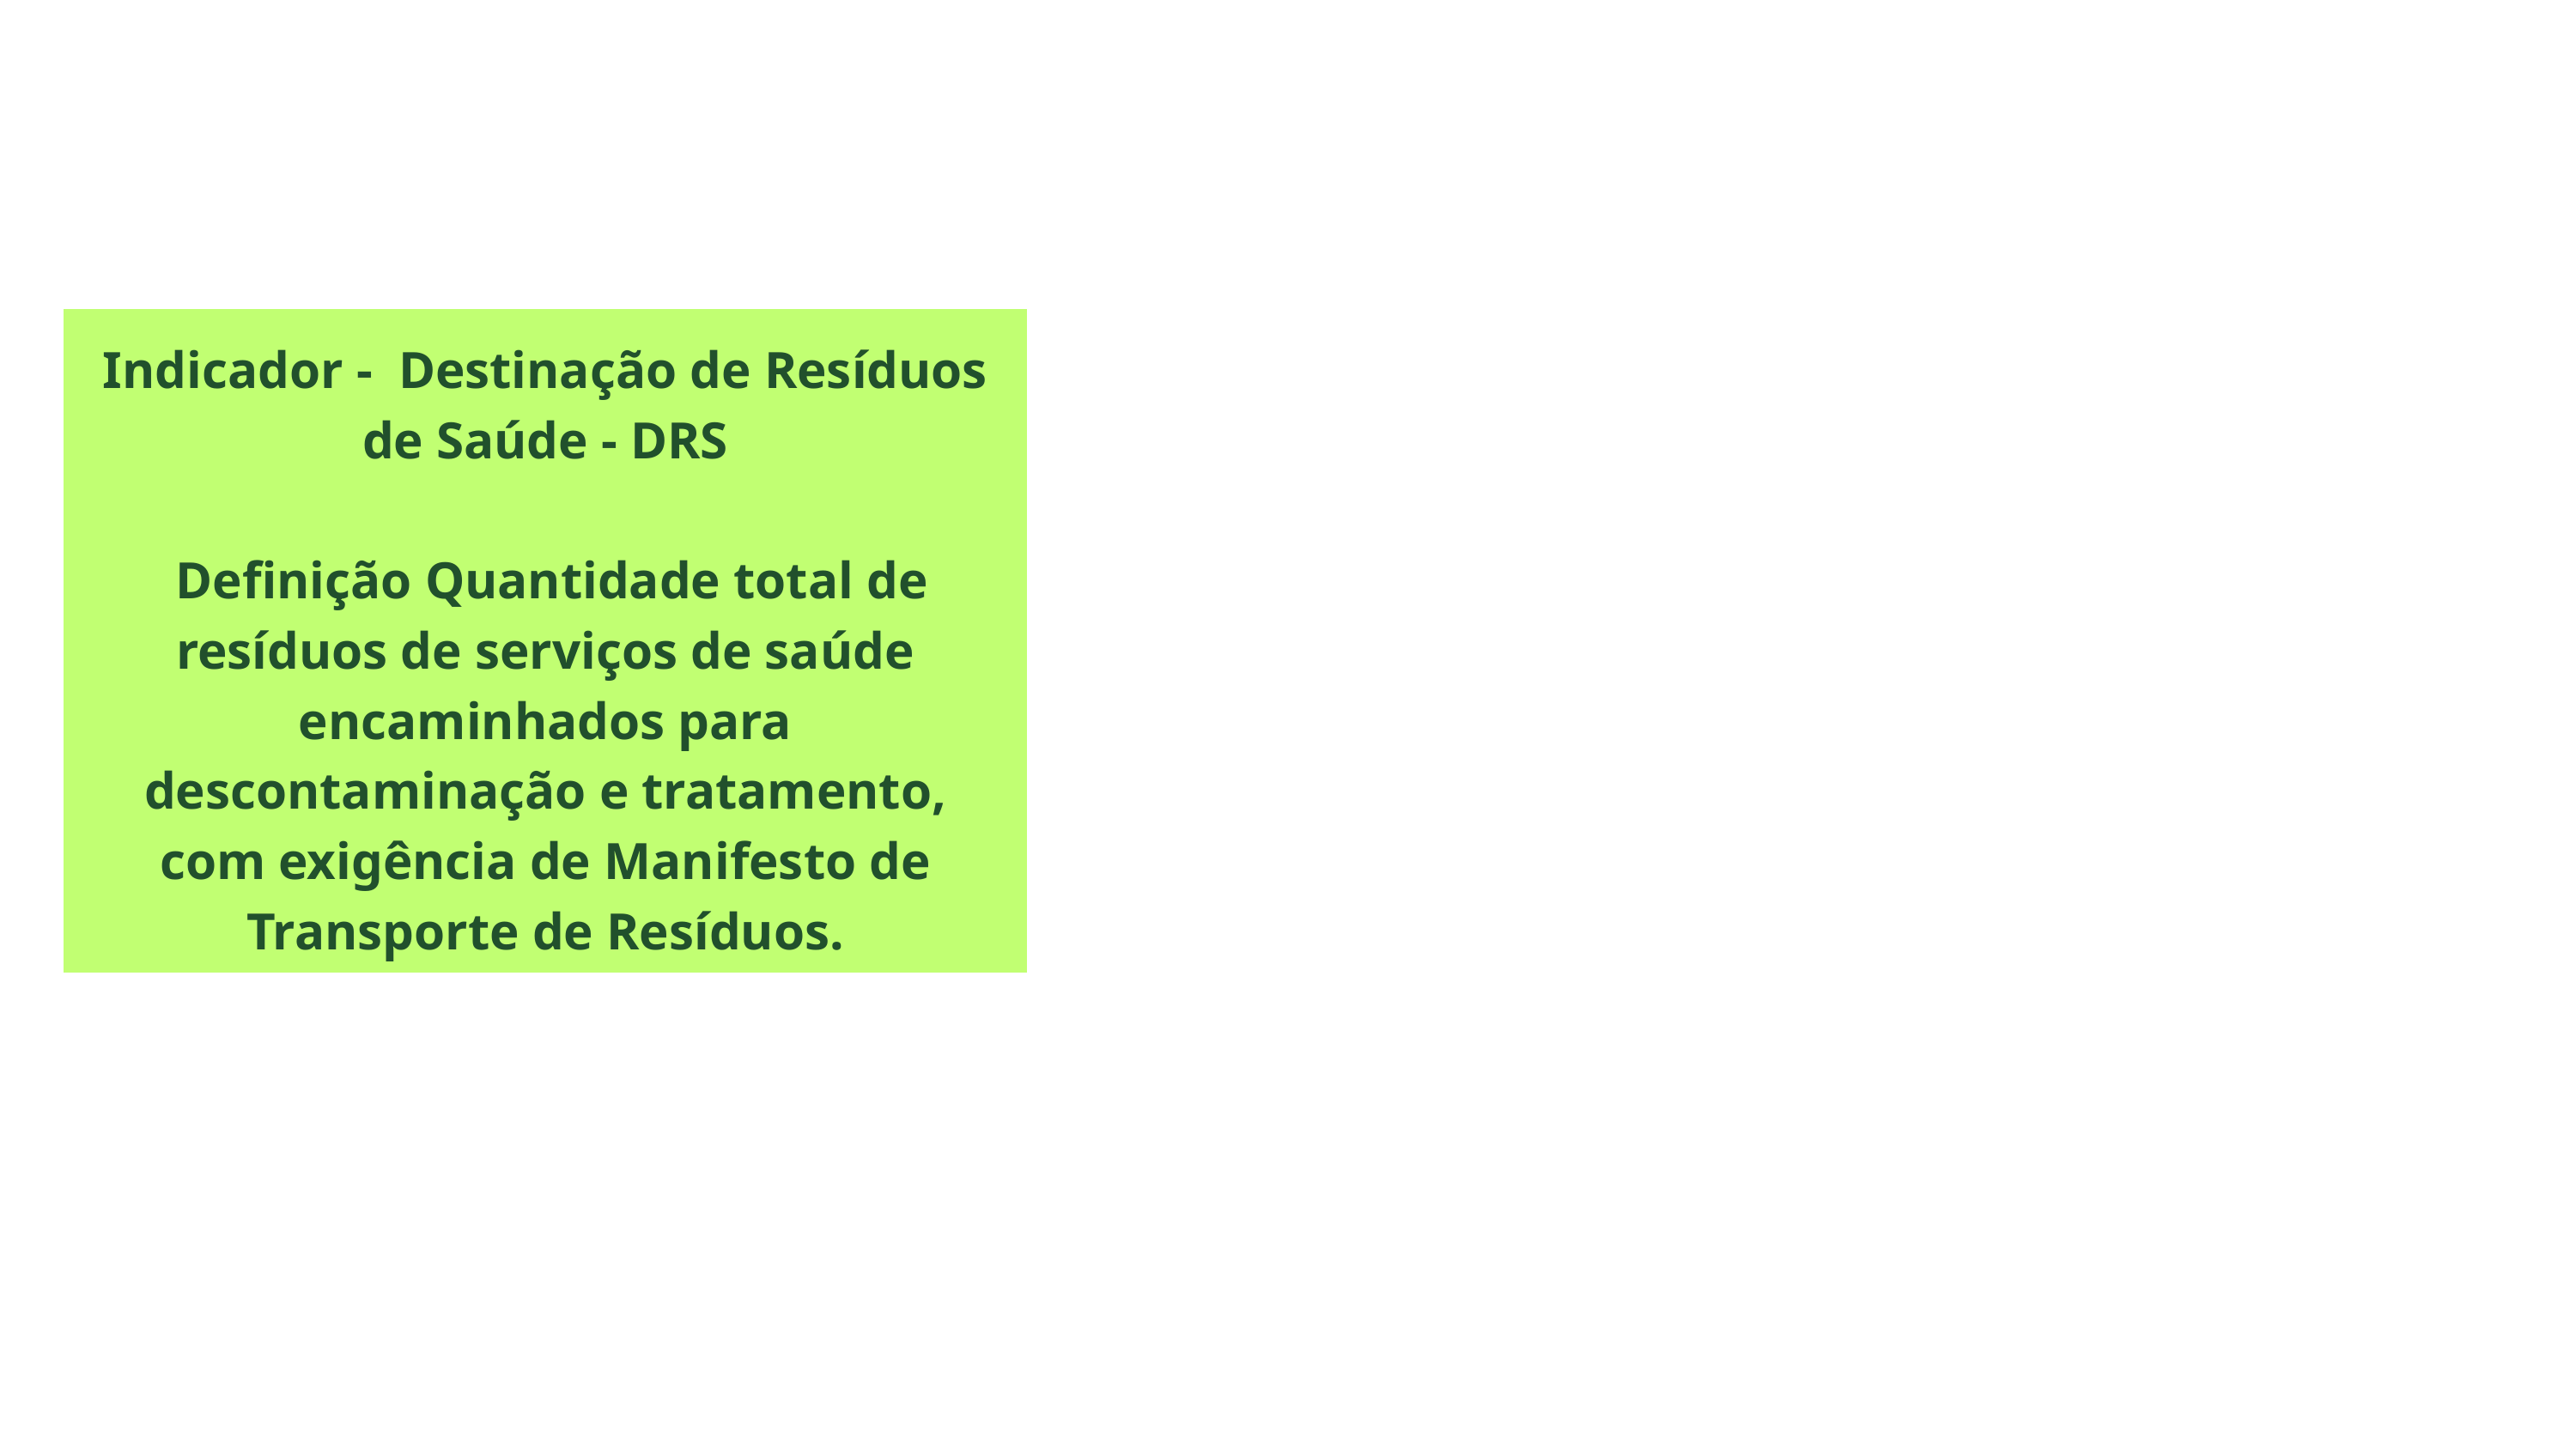

Fórmula: Quantidade de resíduos de saúde em litros destinados à descontaminação.
Polaridade: Quanto maior o valor, melhor o desempenho.
Periodicidade: Anual.
Metodologia Análise de Desempenho: Anual
Unidade responsável pelas metas: Setor de Saúde.
Indicador - Destinação de Resíduos de Saúde - DRS
 Definição Quantidade total de resíduos de serviços de saúde encaminhados para descontaminação e tratamento, com exigência de Manifesto de Transporte de Resíduos.